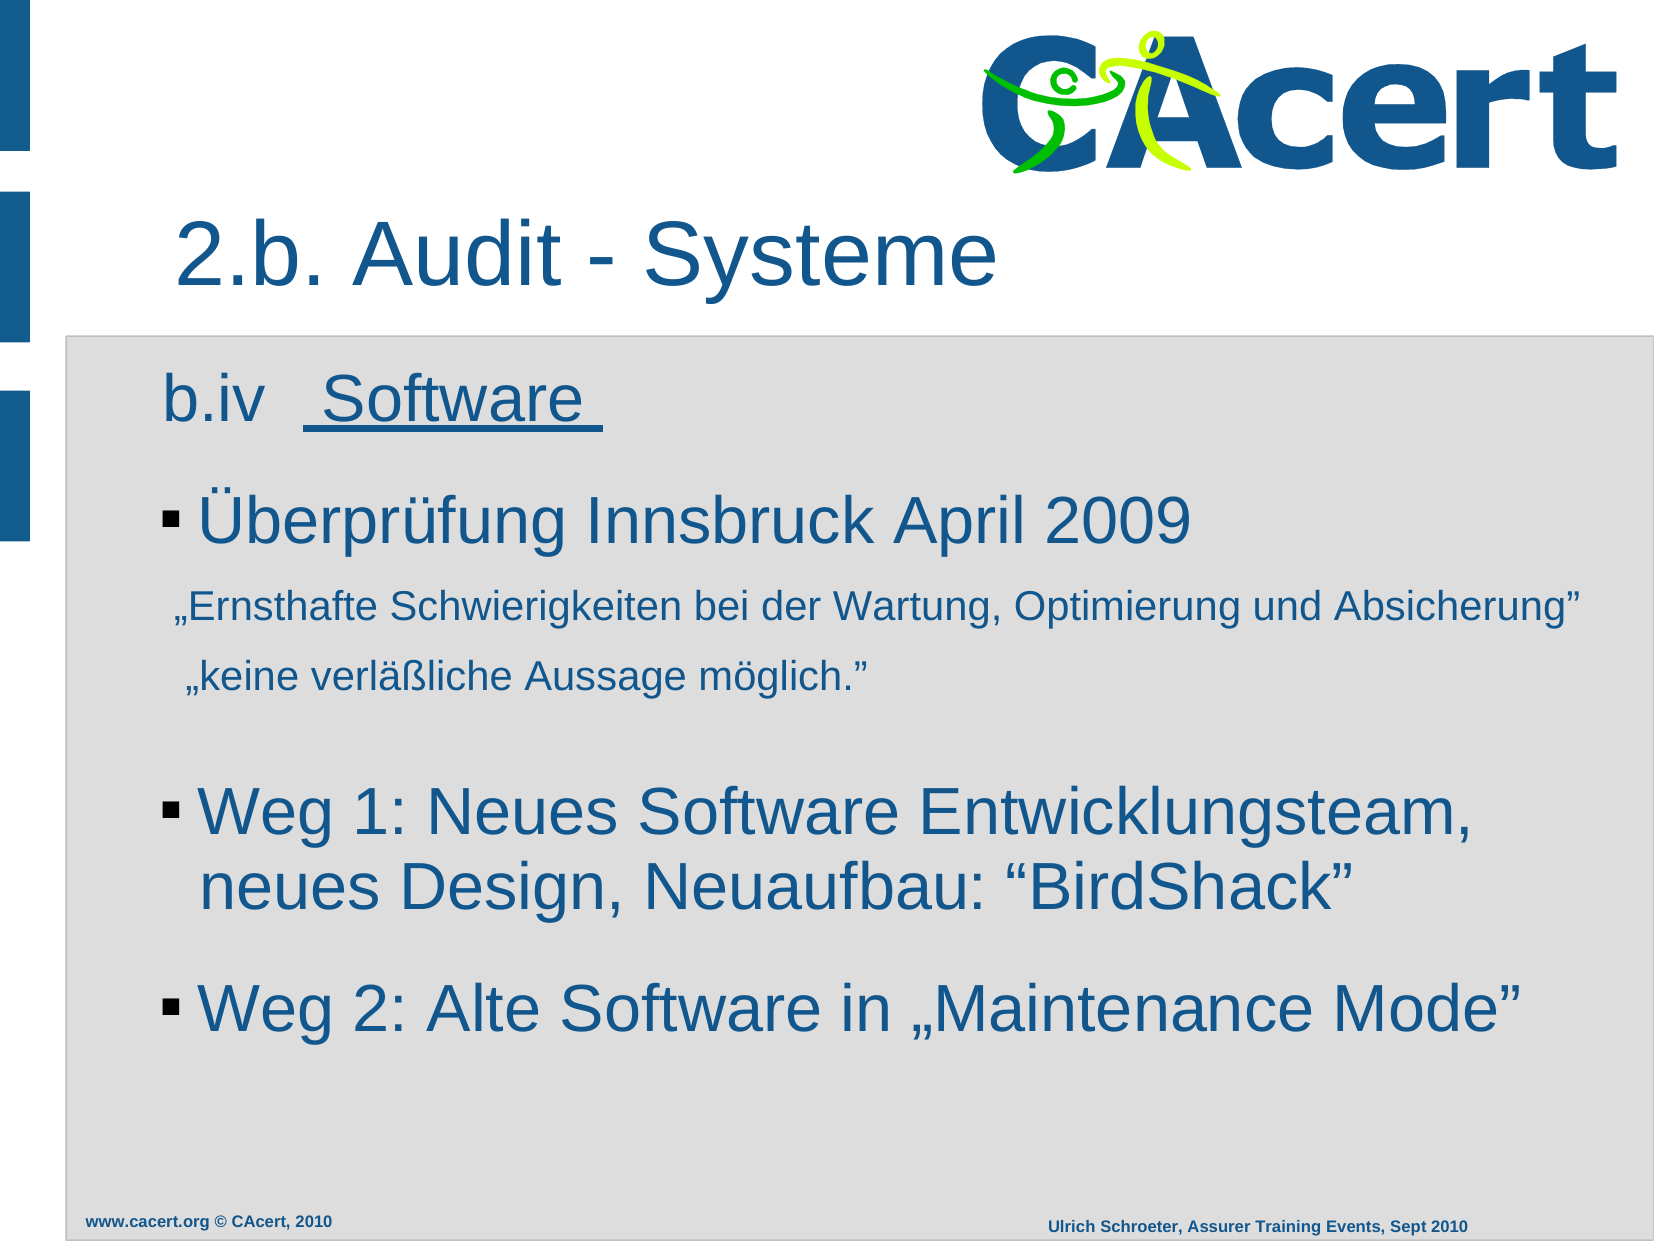

2.b. Audit - Systeme
b.iv Software
 Überprüfung Innsbruck April 2009
 „Ernsthafte Schwierigkeiten bei der Wartung, Optimierung und Absicherung”
 „keine verläßliche Aussage möglich.”
 Weg 1: Neues Software Entwicklungsteam,
 neues Design, Neuaufbau: “BirdShack”
 Weg 2: Alte Software in „Maintenance Mode”